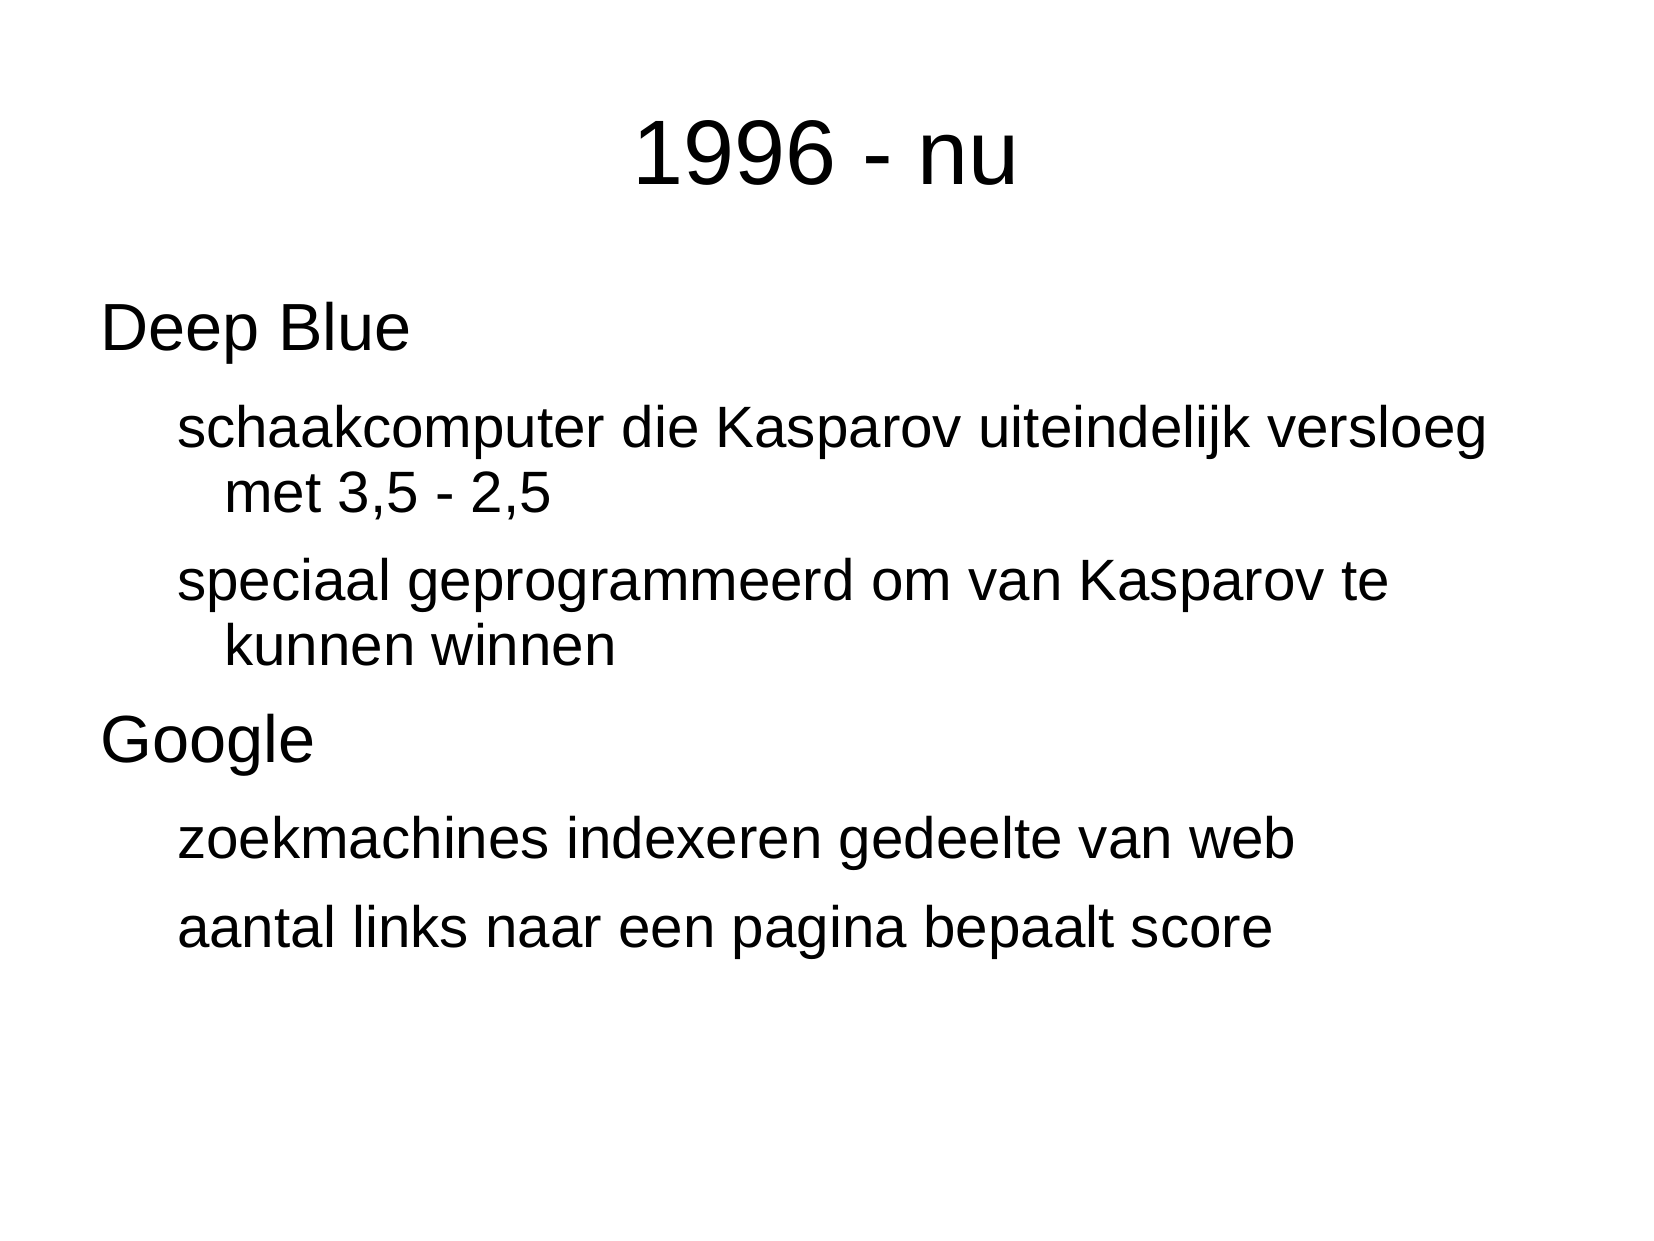

# 1996 - nu
Deep Blue
schaakcomputer die Kasparov uiteindelijk versloeg met 3,5 - 2,5
speciaal geprogrammeerd om van Kasparov te kunnen winnen
Google
zoekmachines indexeren gedeelte van web
aantal links naar een pagina bepaalt score